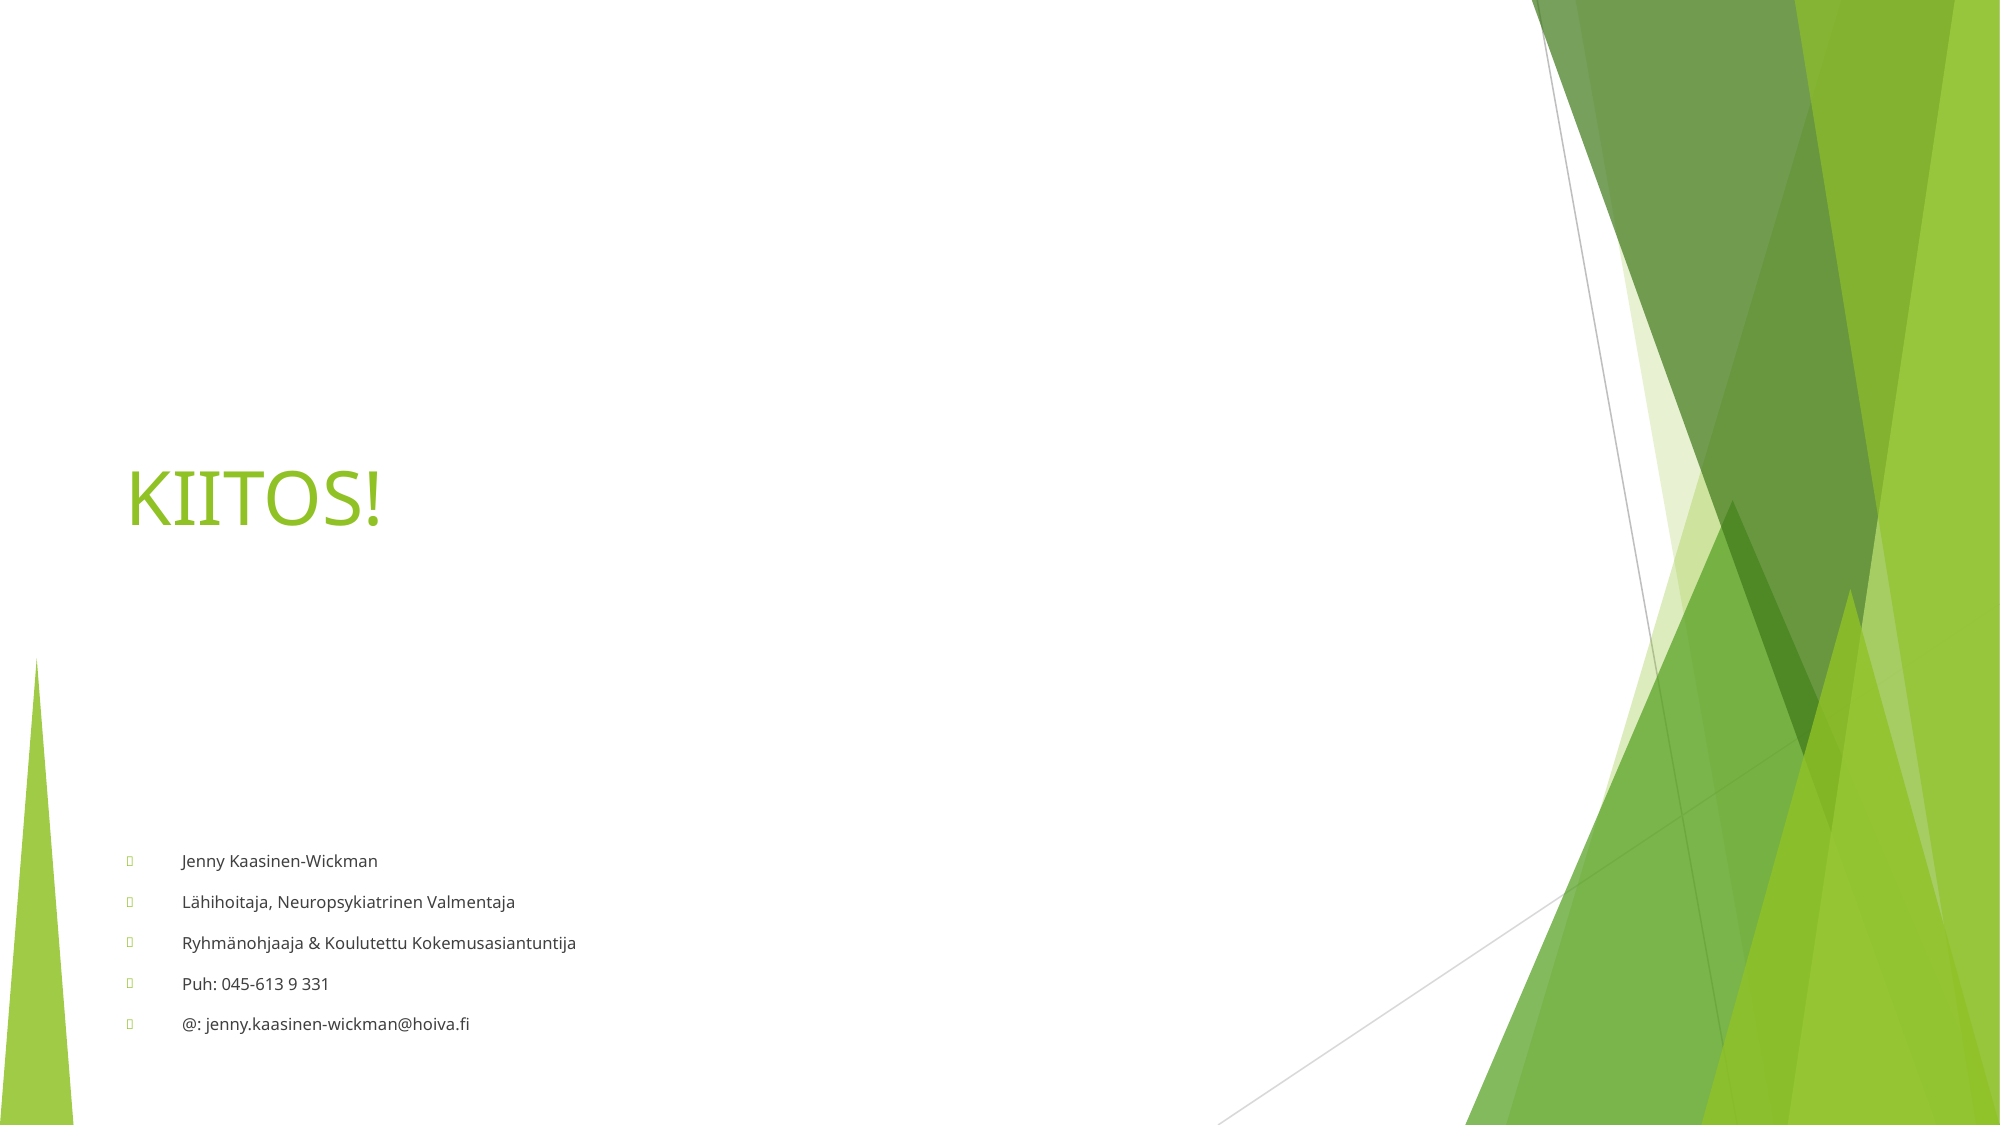

# KIITOS!
Jenny Kaasinen-Wickman
Lähihoitaja, Neuropsykiatrinen Valmentaja
Ryhmänohjaaja & Koulutettu Kokemusasiantuntija
Puh: 045-613 9 331
@: jenny.kaasinen-wickman@hoiva.fi